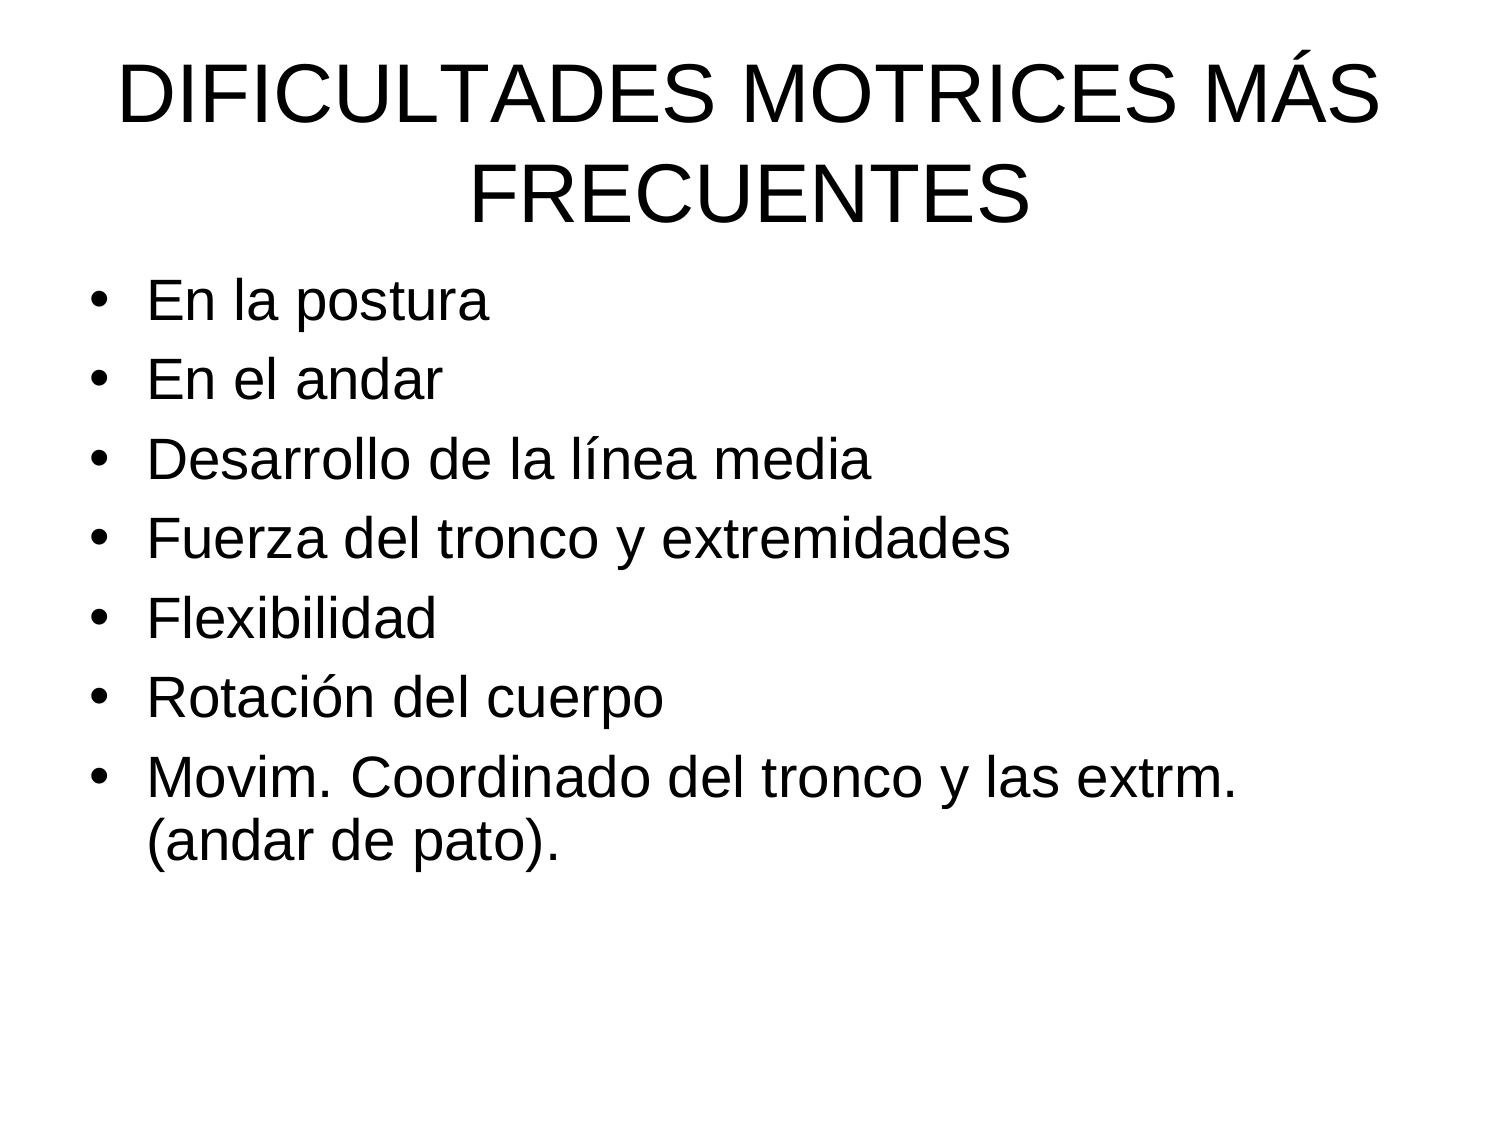

# DIFICULTADES MOTRICES MÁS FRECUENTES
En la postura
En el andar
Desarrollo de la línea media
Fuerza del tronco y extremidades
Flexibilidad
Rotación del cuerpo
Movim. Coordinado del tronco y las extrm. (andar de pato).